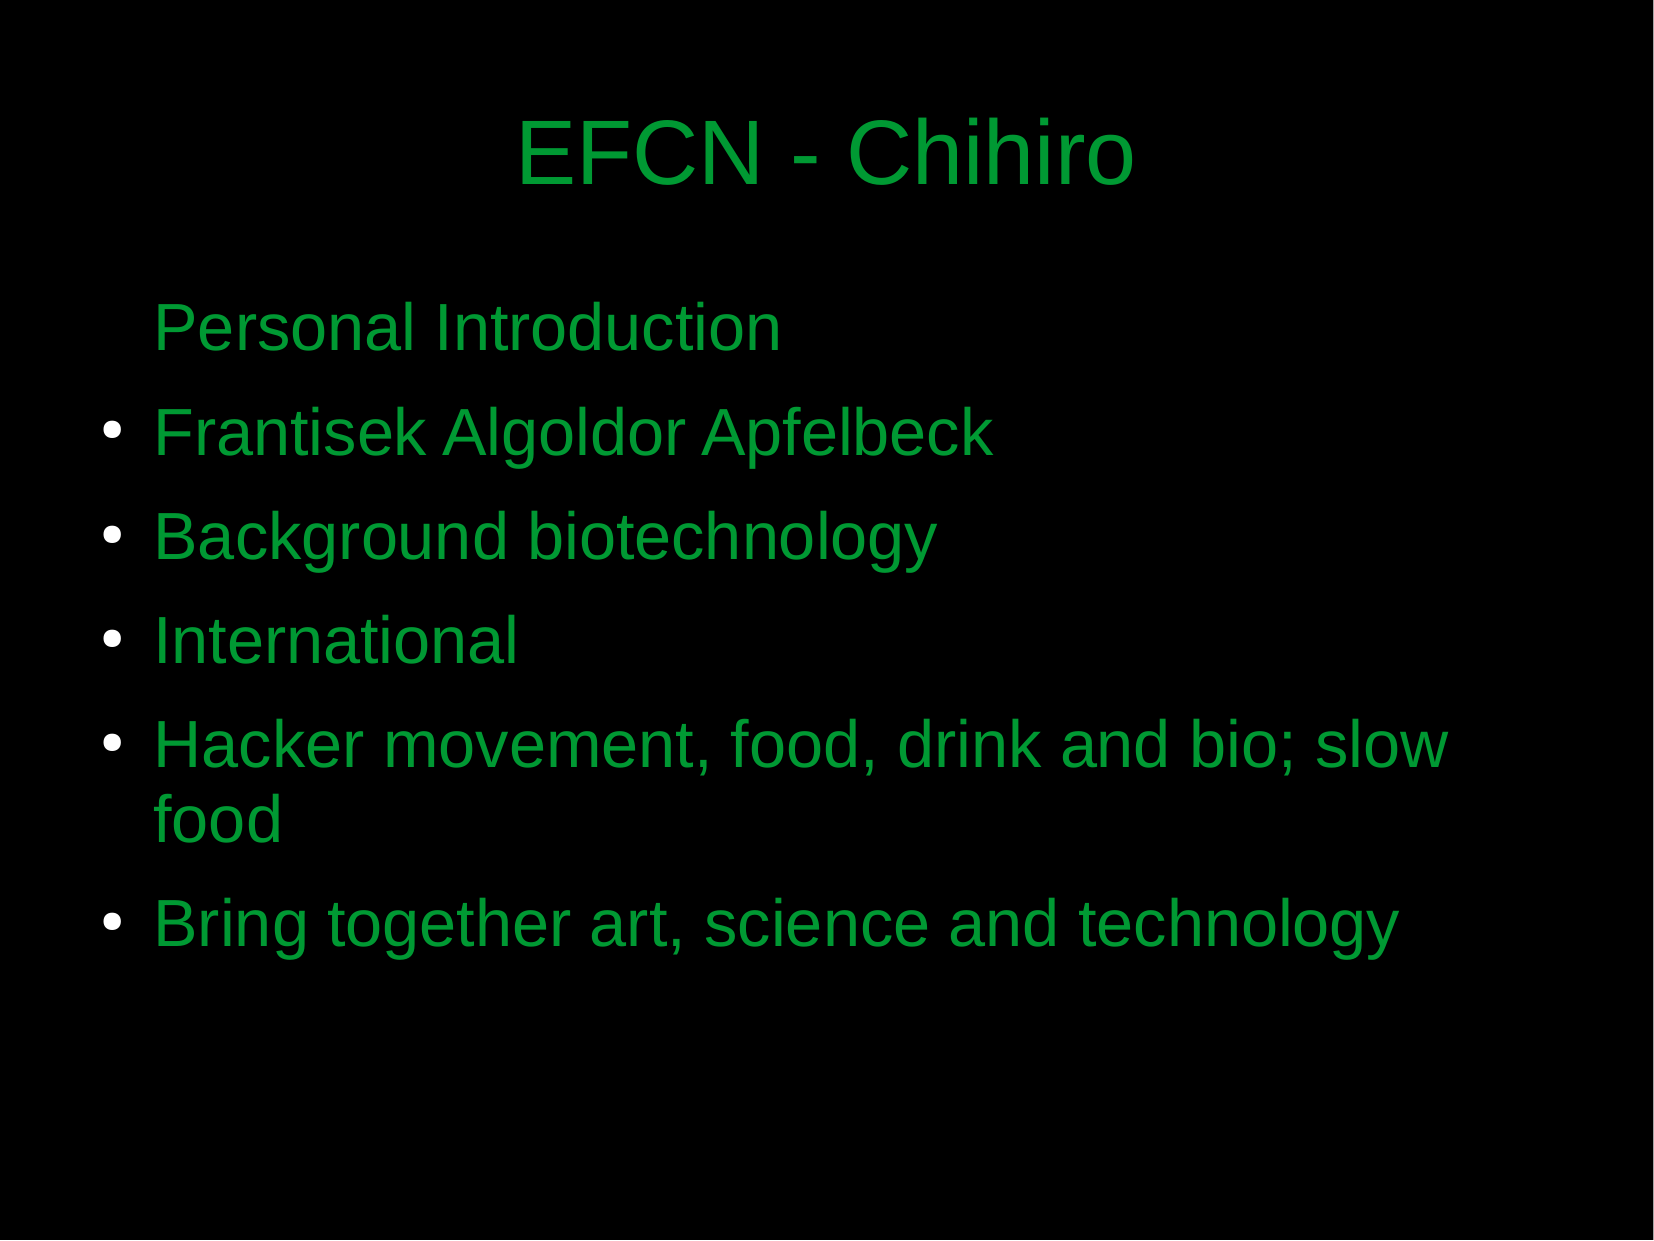

# EFCN - Chihiro
Personal Introduction
Frantisek Algoldor Apfelbeck
Background biotechnology
International
Hacker movement, food, drink and bio; slow food
Bring together art, science and technology